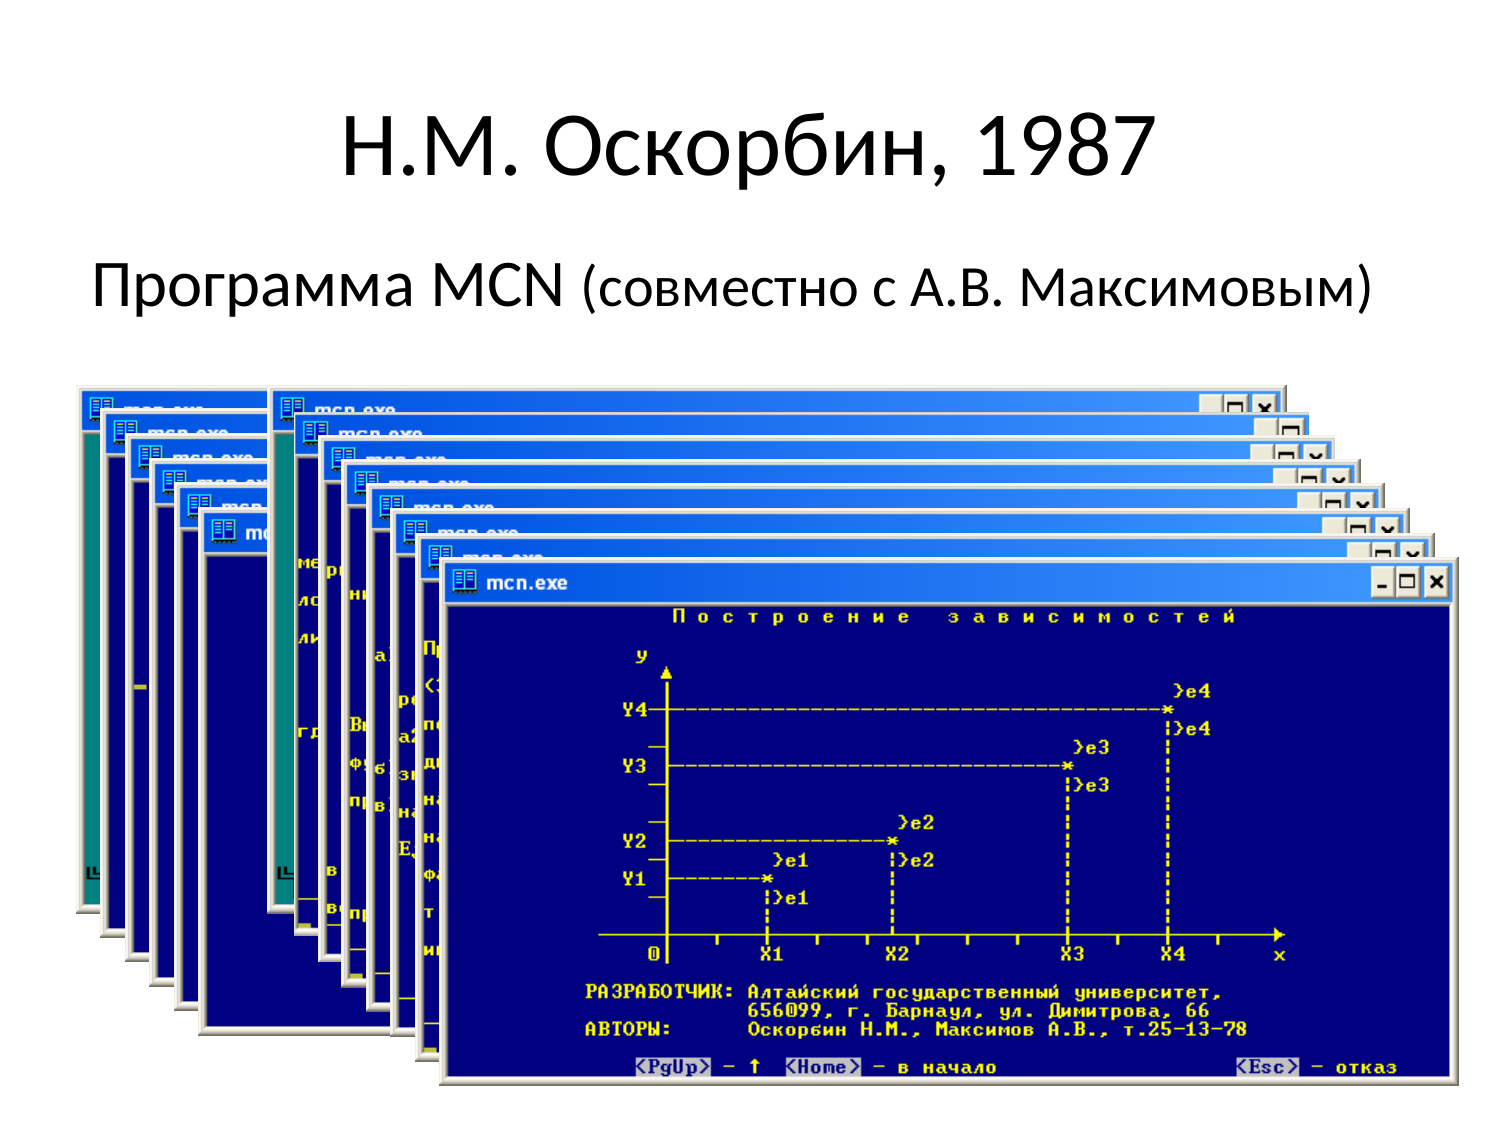

Н.М. Оскорбин, 1987
Программа MCN (совместно с А.В. Максимовым)